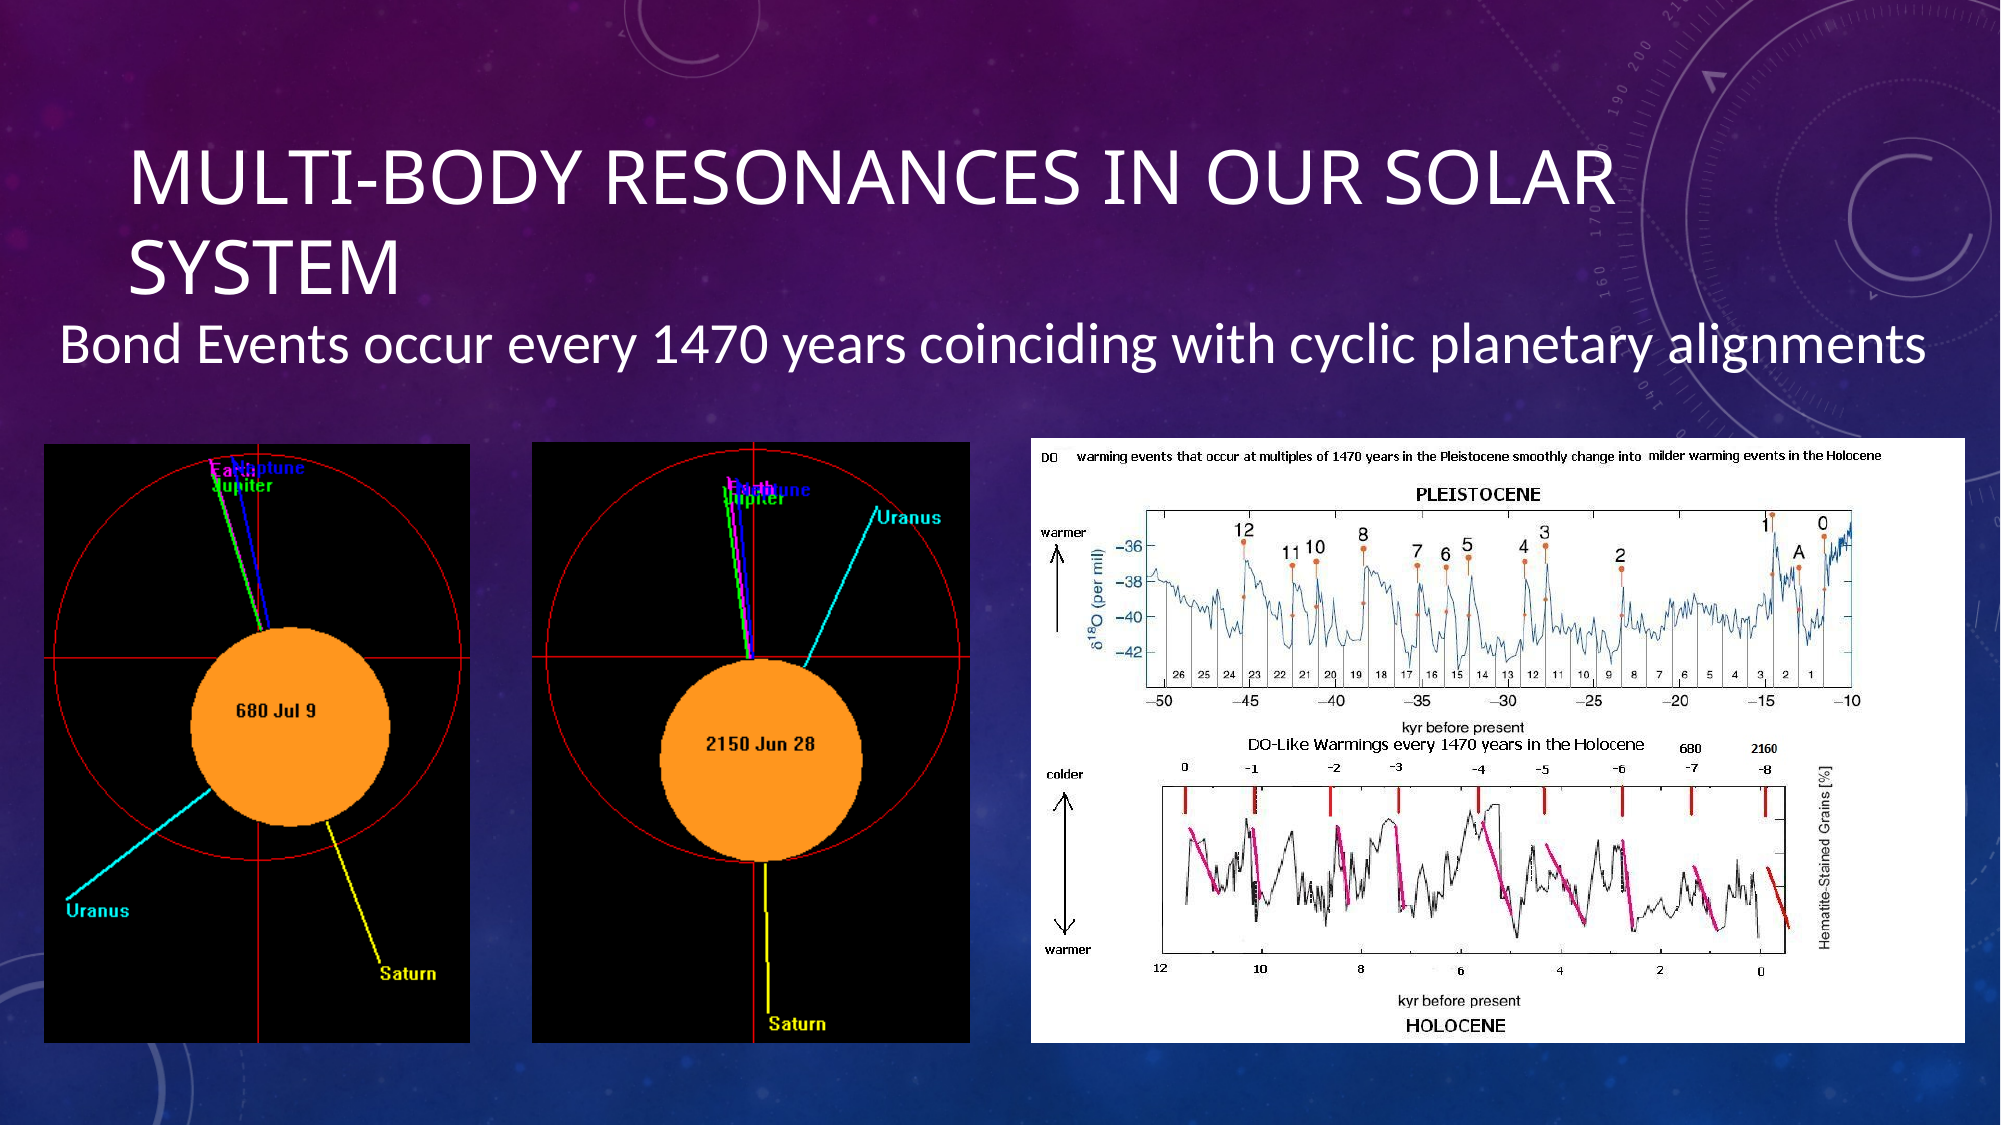

# Multi-body resonances in our solar system
Bond Events occur every 1470 years coinciding with cyclic planetary alignments